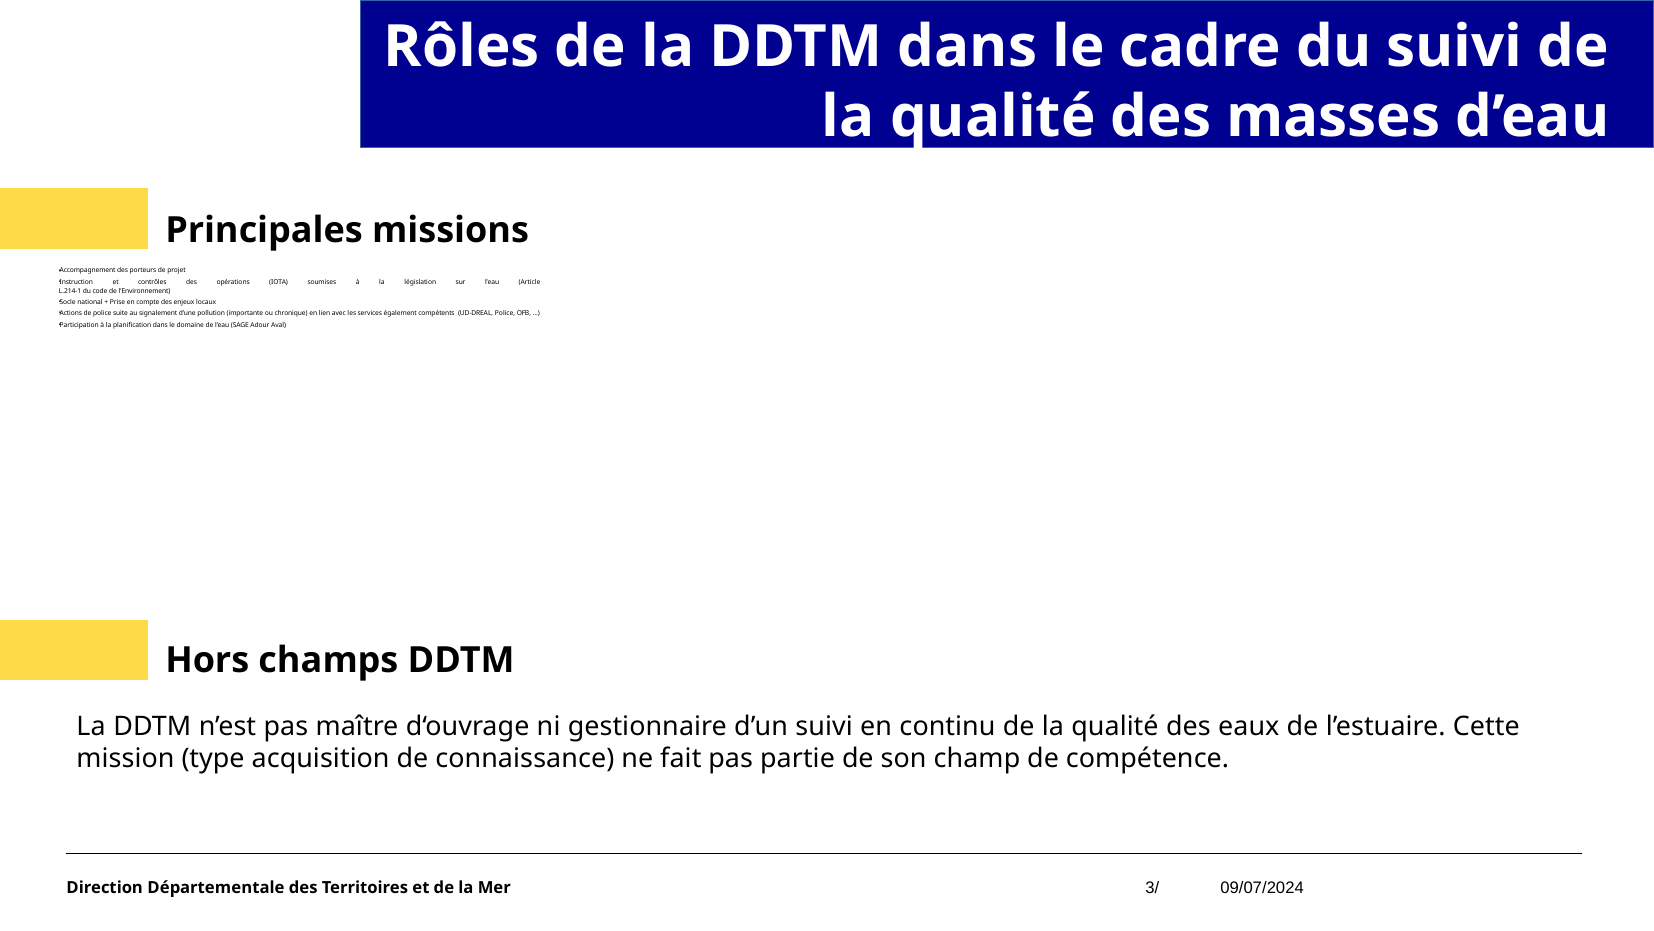

Rôles de la DDTM dans le cadre du suivi de la qualité des masses d’eau
Principales missions
# Accompagnement des porteurs de projet
Instruction et contrôles des opérations (IOTA) soumises à la législation sur l’eau (Article
L.214-1 du code de l’Environnement)
Socle national + Prise en compte des enjeux locaux
Actions de police suite au signalement d’une pollution (importante ou chronique) en lien avec les services également compétents (UD-DREAL, Police, OFB, ...)
Participation à la planification dans le domaine de l’eau (SAGE Adour Aval)
Hors champs DDTM
La DDTM n’est pas maître d‘ouvrage ni gestionnaire d’un suivi en continu de la qualité des eaux de l’estuaire. Cette mission (type acquisition de connaissance) ne fait pas partie de son champ de compétence.